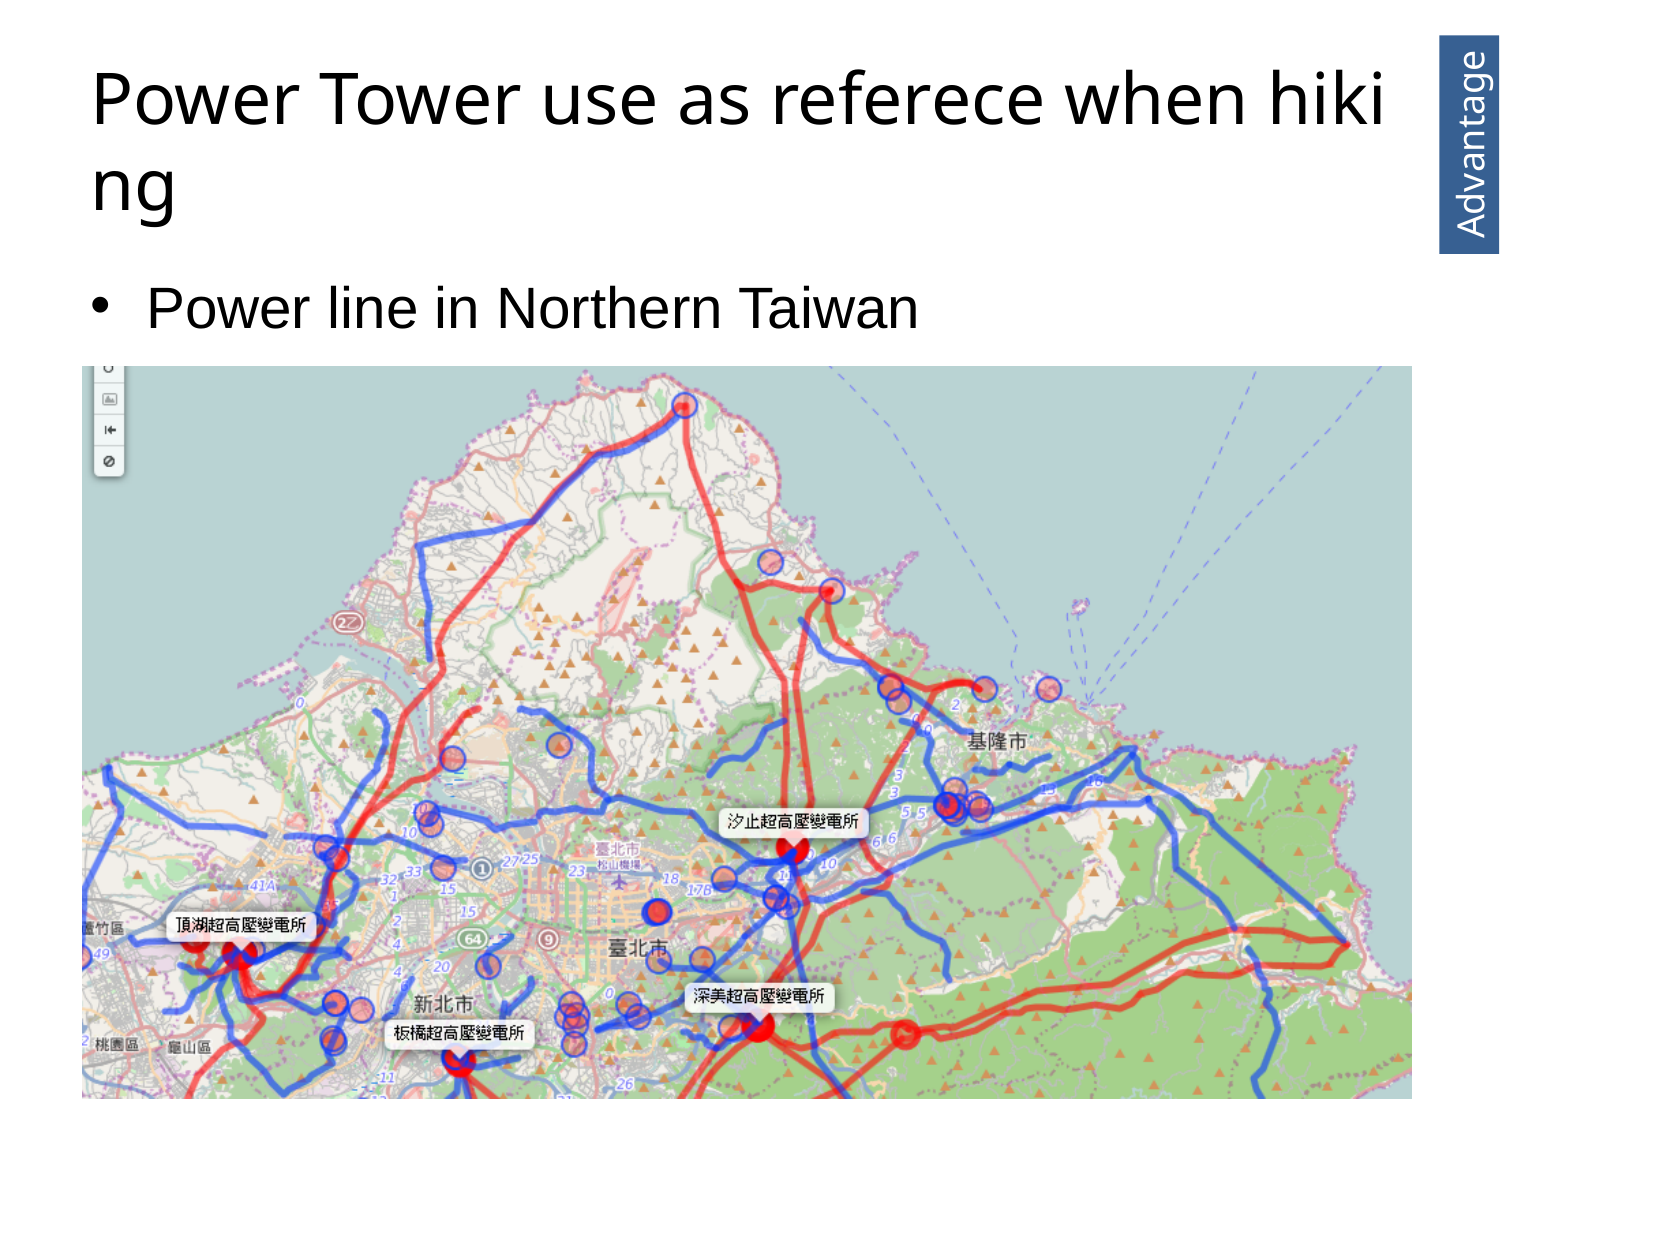

# Power Tower use as referece when hiking
Power line in Northern Taiwan
Openstreetmap Taiwan Supaplex